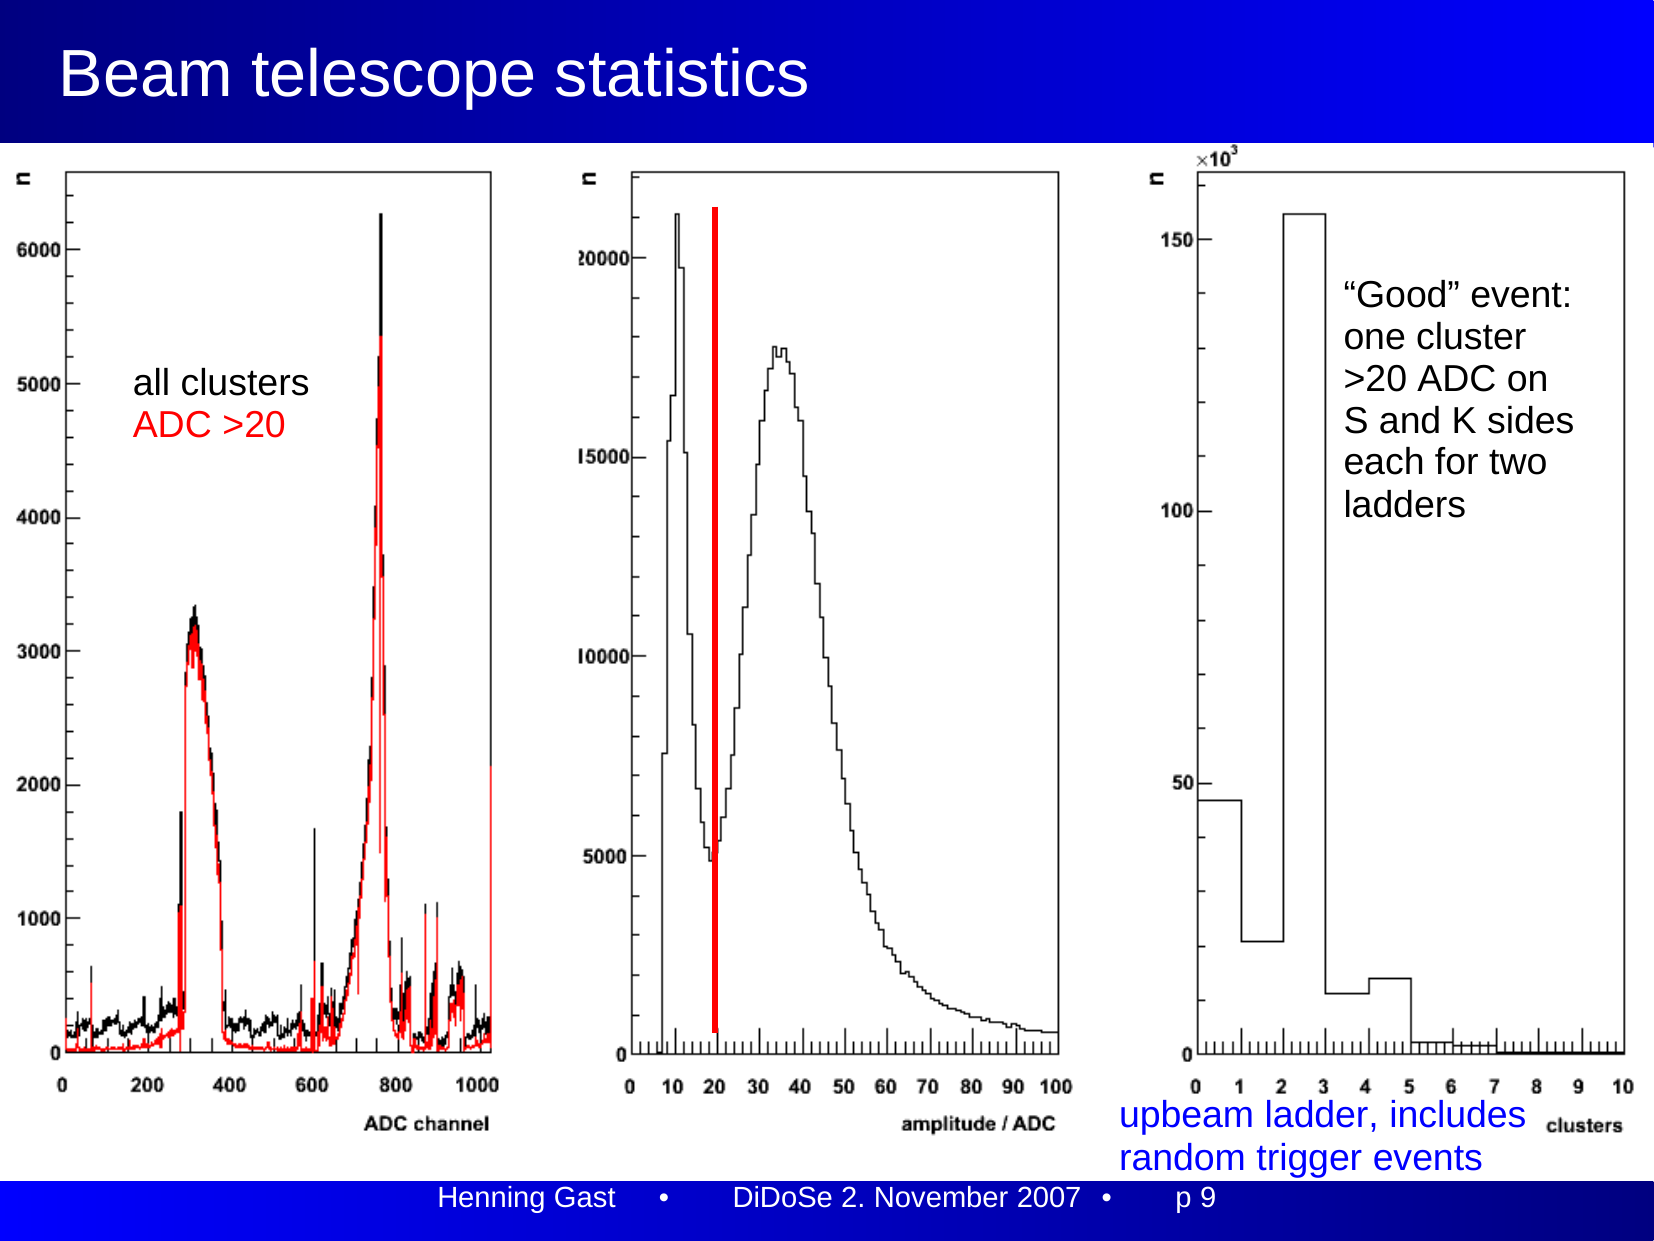

# Beam telescope statistics
“Good” event:
one cluster >20 ADC on S and K sides each for two ladders
all clusters
ADC >20
upbeam ladder, includes random trigger events